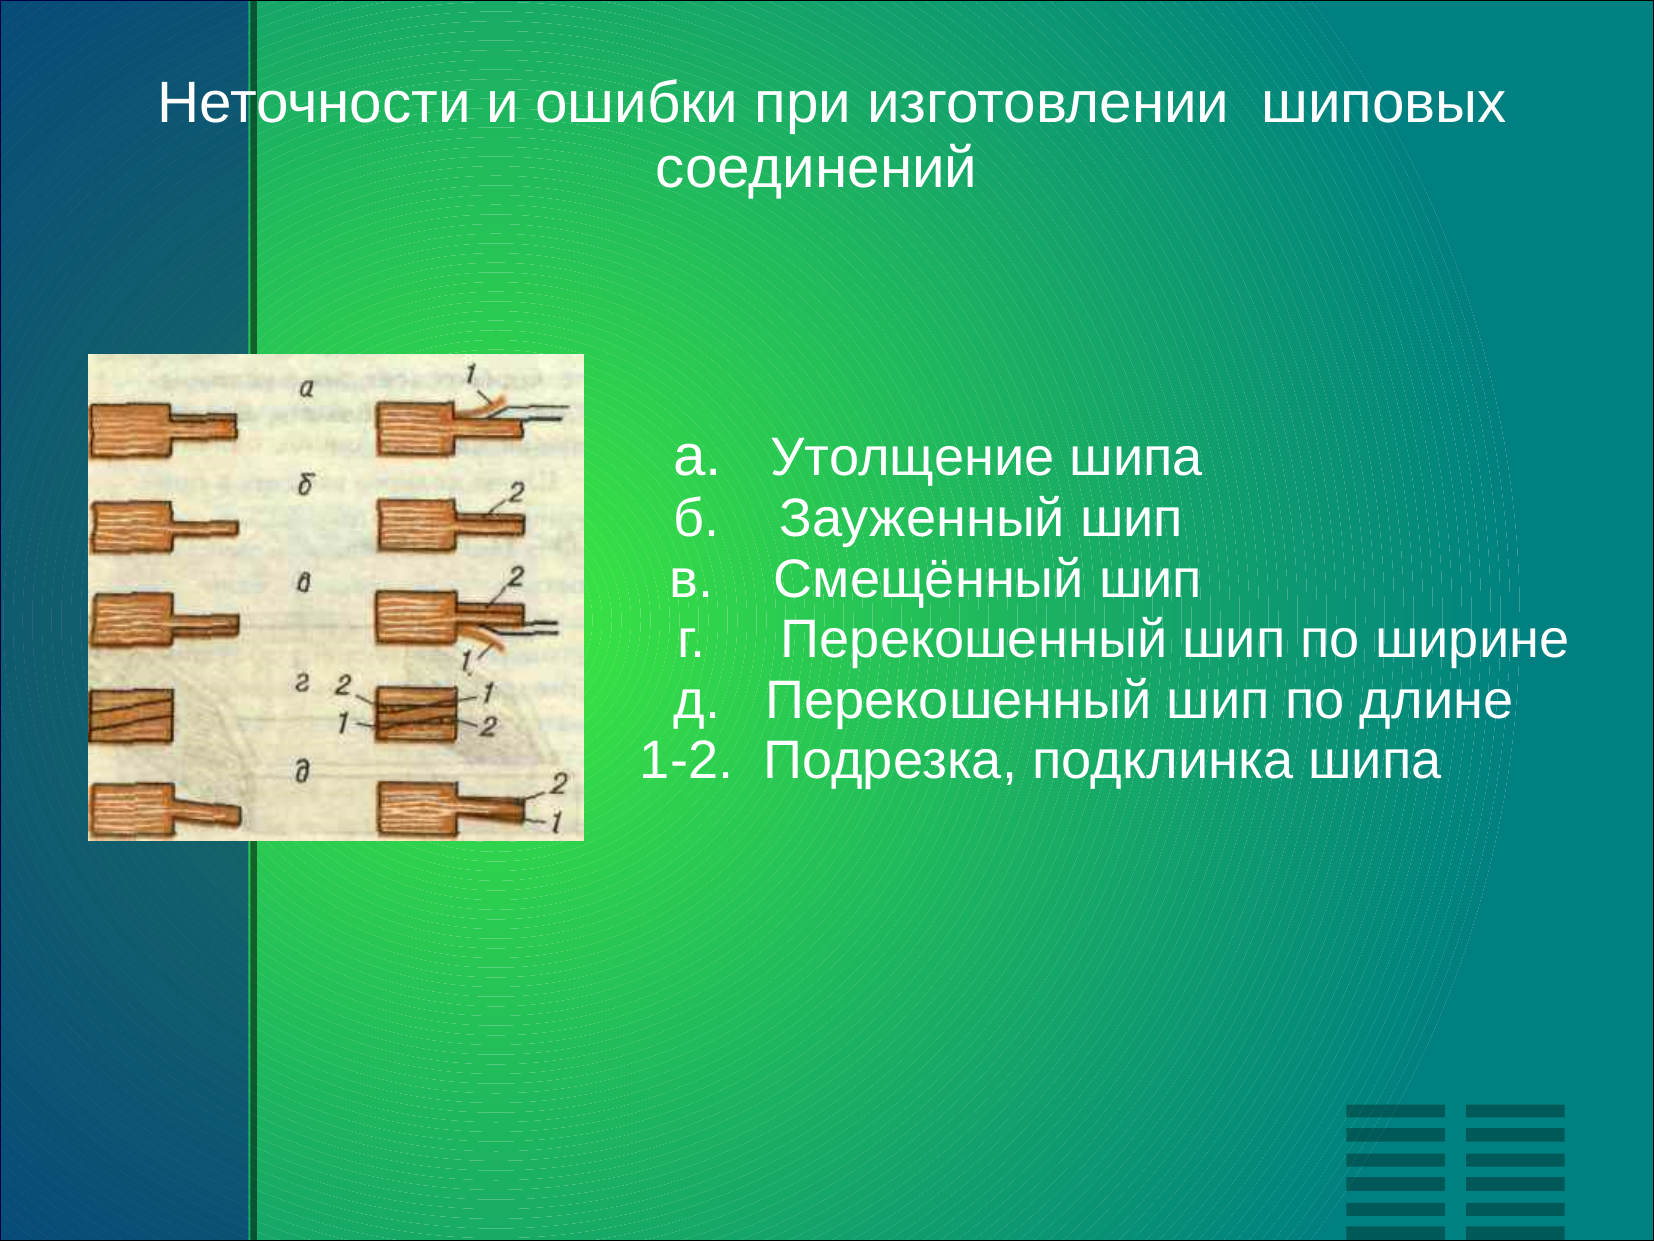

Неточности и ошибки при изготовлении шиповых соединений
 а. Утолщение шипа
 б. Зауженный шип
 в. Смещённый шип
 г. Перекошенный шип по ширине
 д. Перекошенный шип по длине
 1-2. Подрезка, подклинка шипа